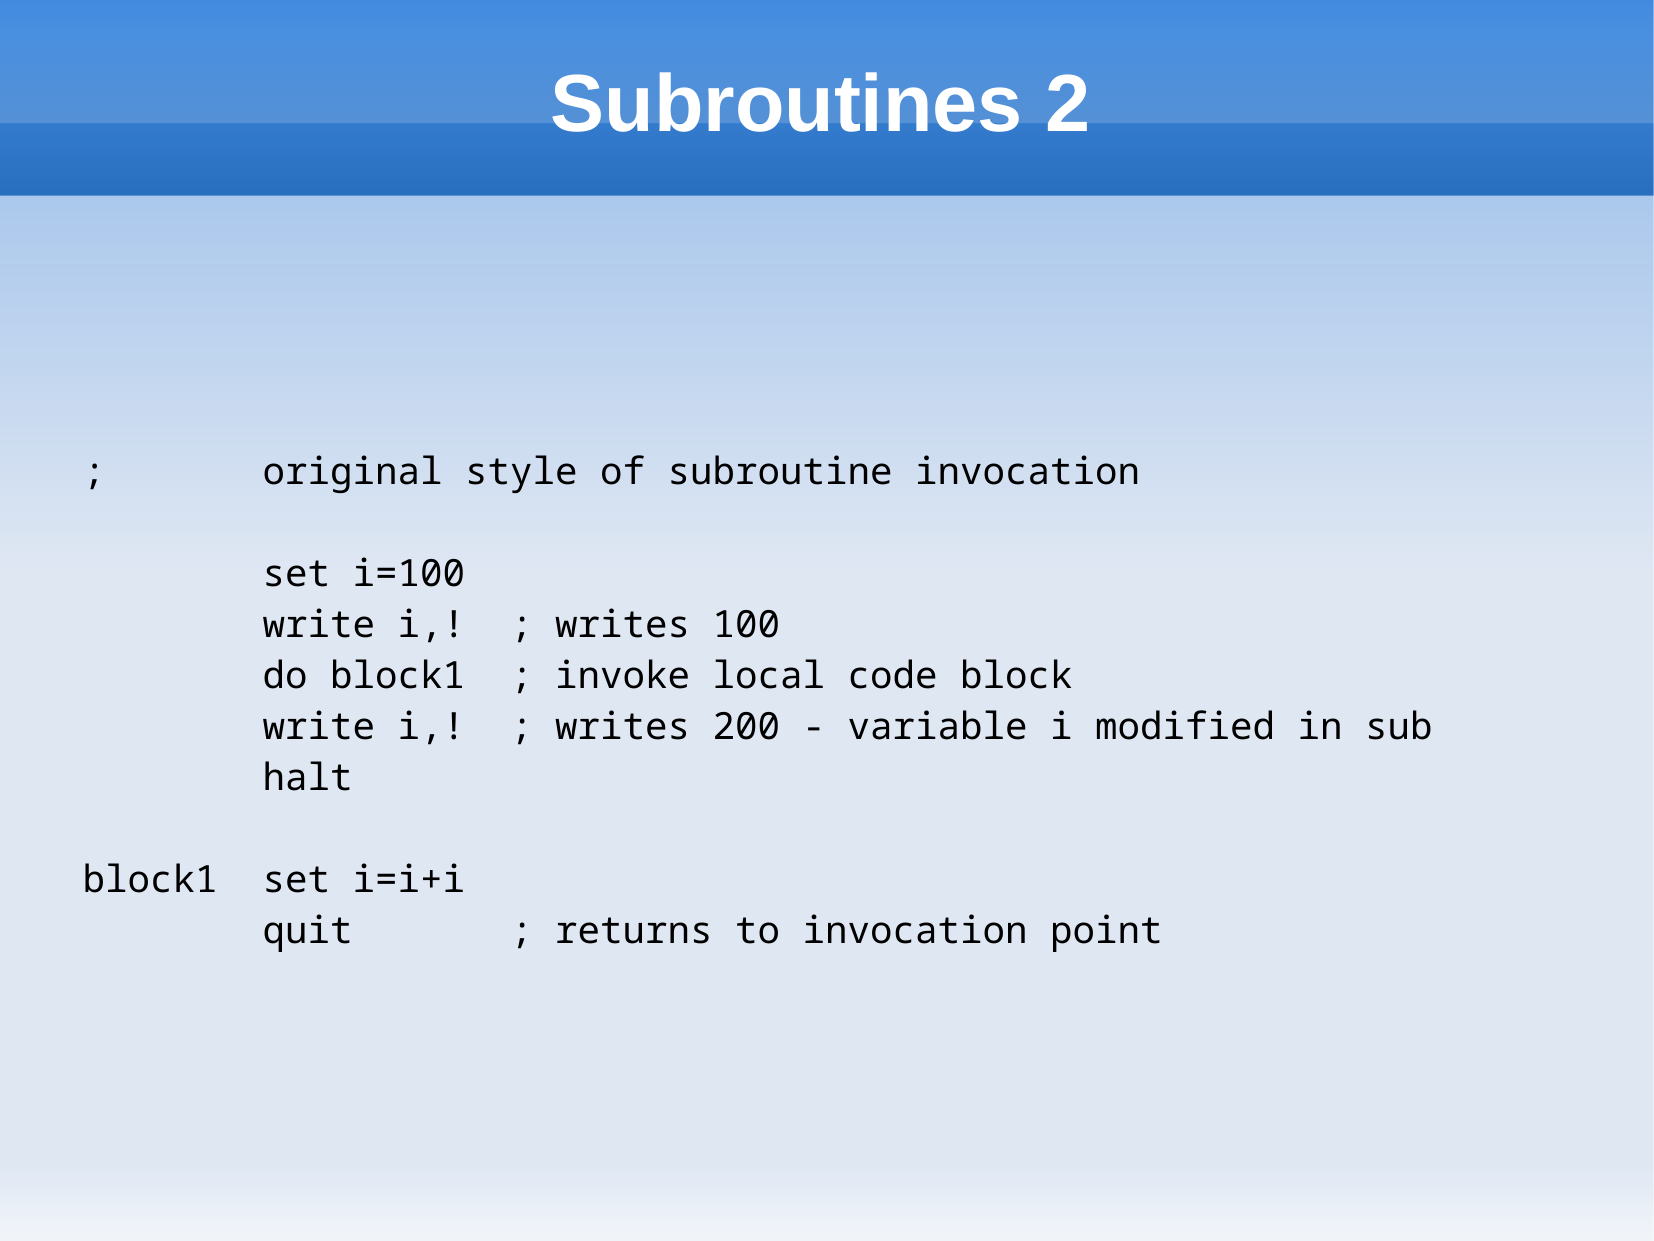

# Subroutines 2
; original style of subroutine invocation
 set i=100
 write i,! ; writes 100
 do block1 ; invoke local code block
 write i,! ; writes 200 - variable i modified in sub
 halt
block1 set i=i+i
 quit ; returns to invocation point